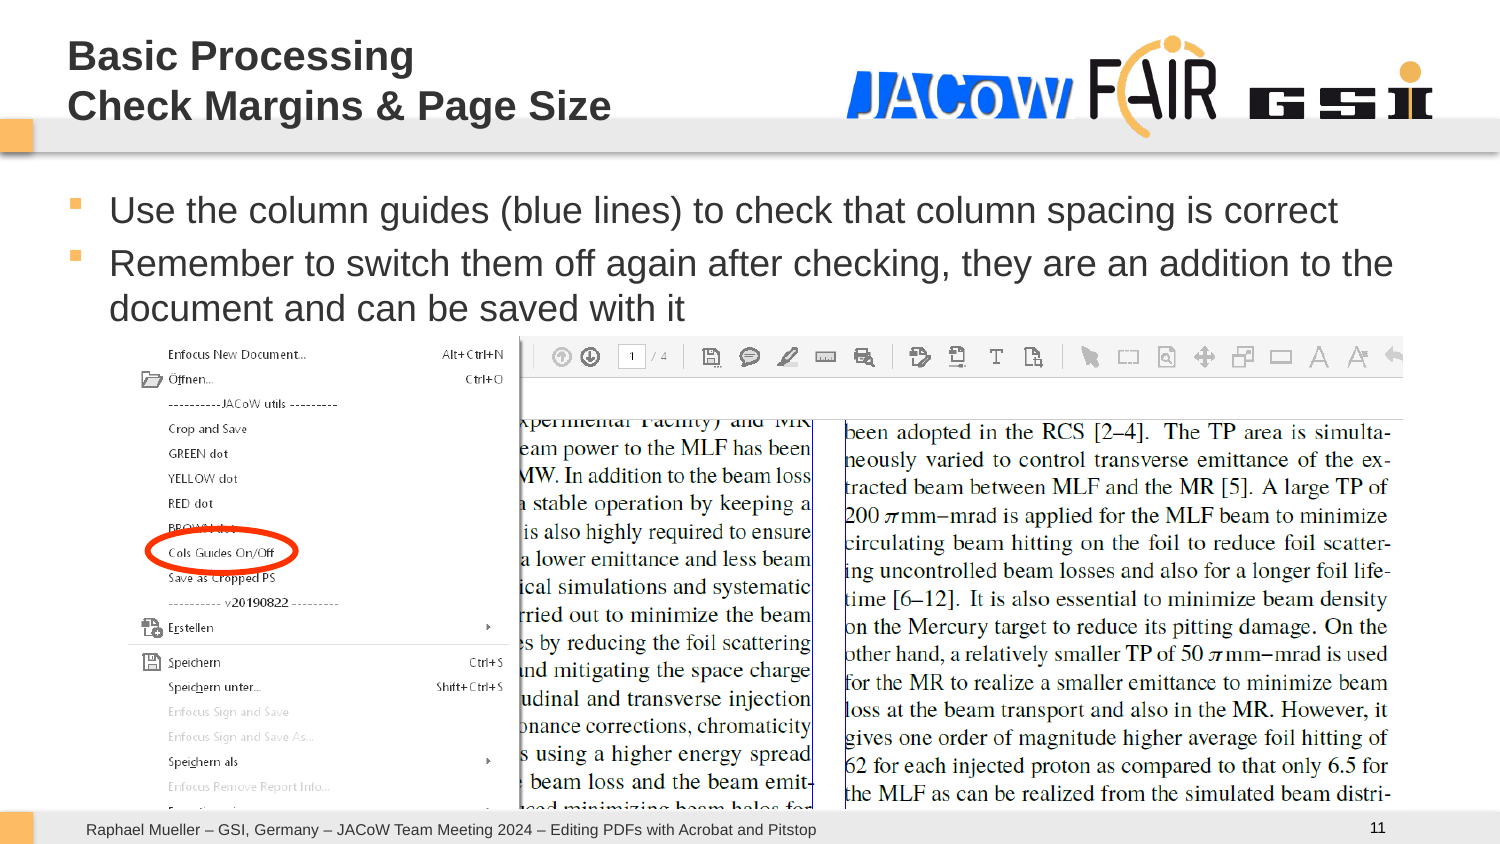

Basic Processing
Check Margins & Page Size
# Use the column guides (blue lines) to check that column spacing is correct
Remember to switch them off again after checking, they are an addition to the document and can be saved with it